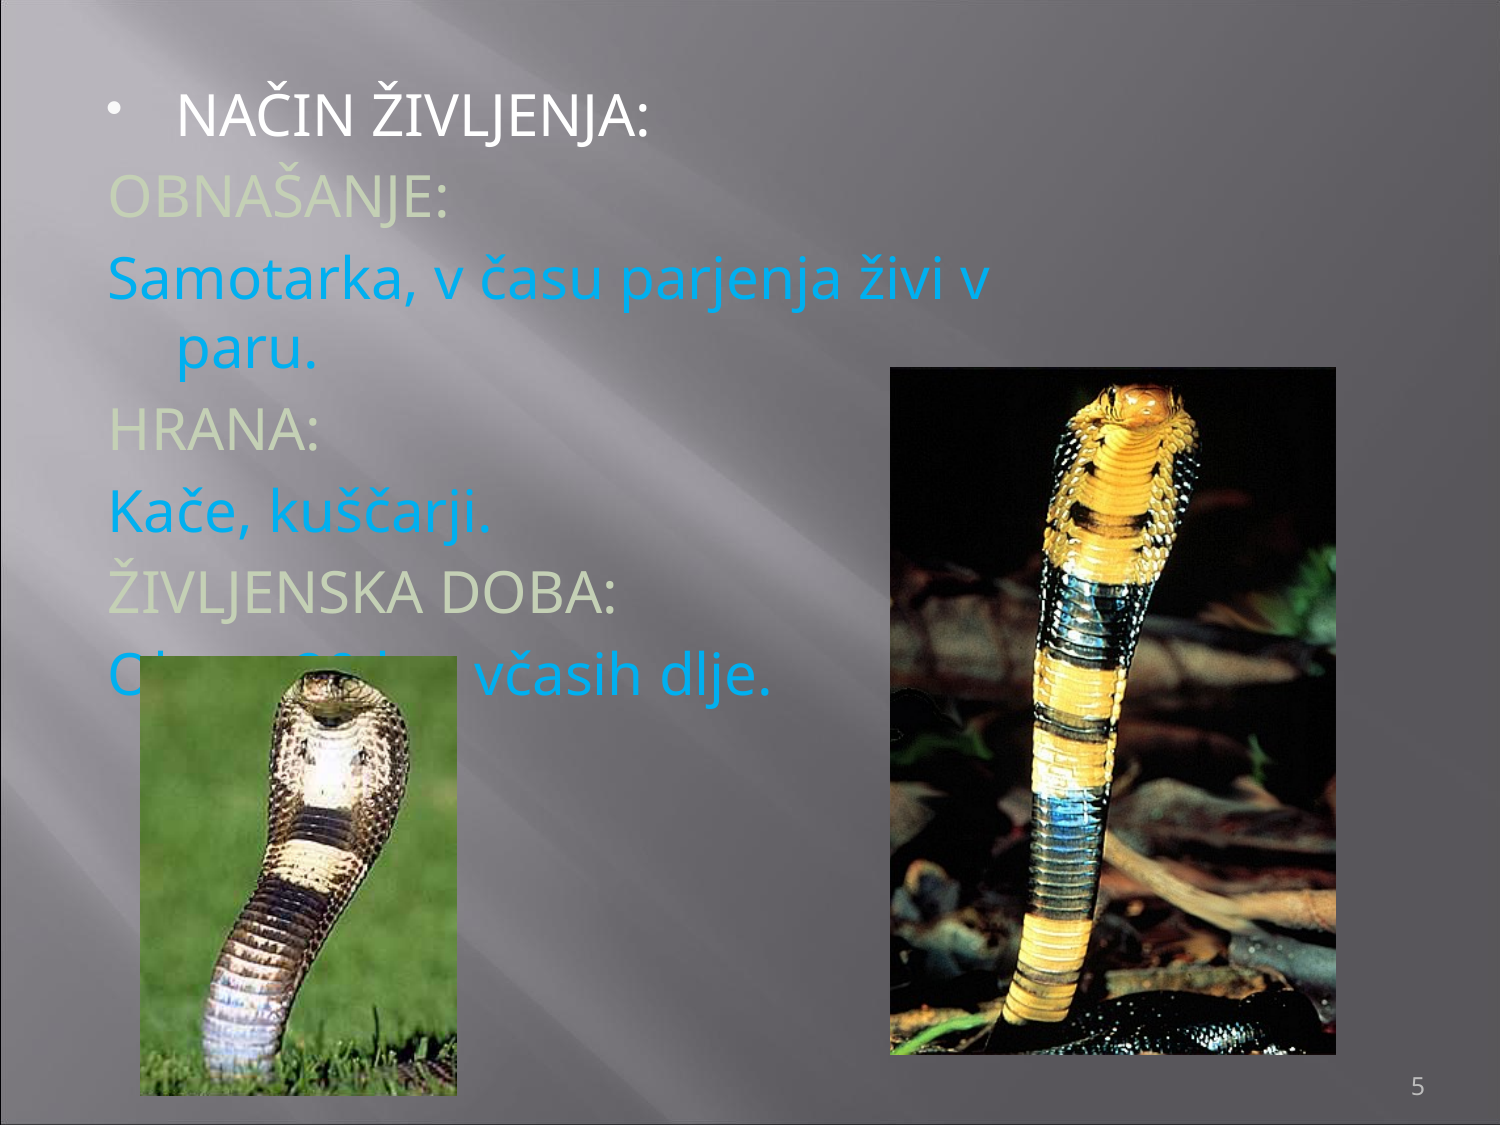

# NAČIN ŽIVLJENJA:
OBNAŠANJE:
Samotarka, v času parjenja živi v paru.
HRANA:
Kače, kuščarji.
ŽIVLJENSKA DOBA:
Okrog 20 let, včasih dlje.